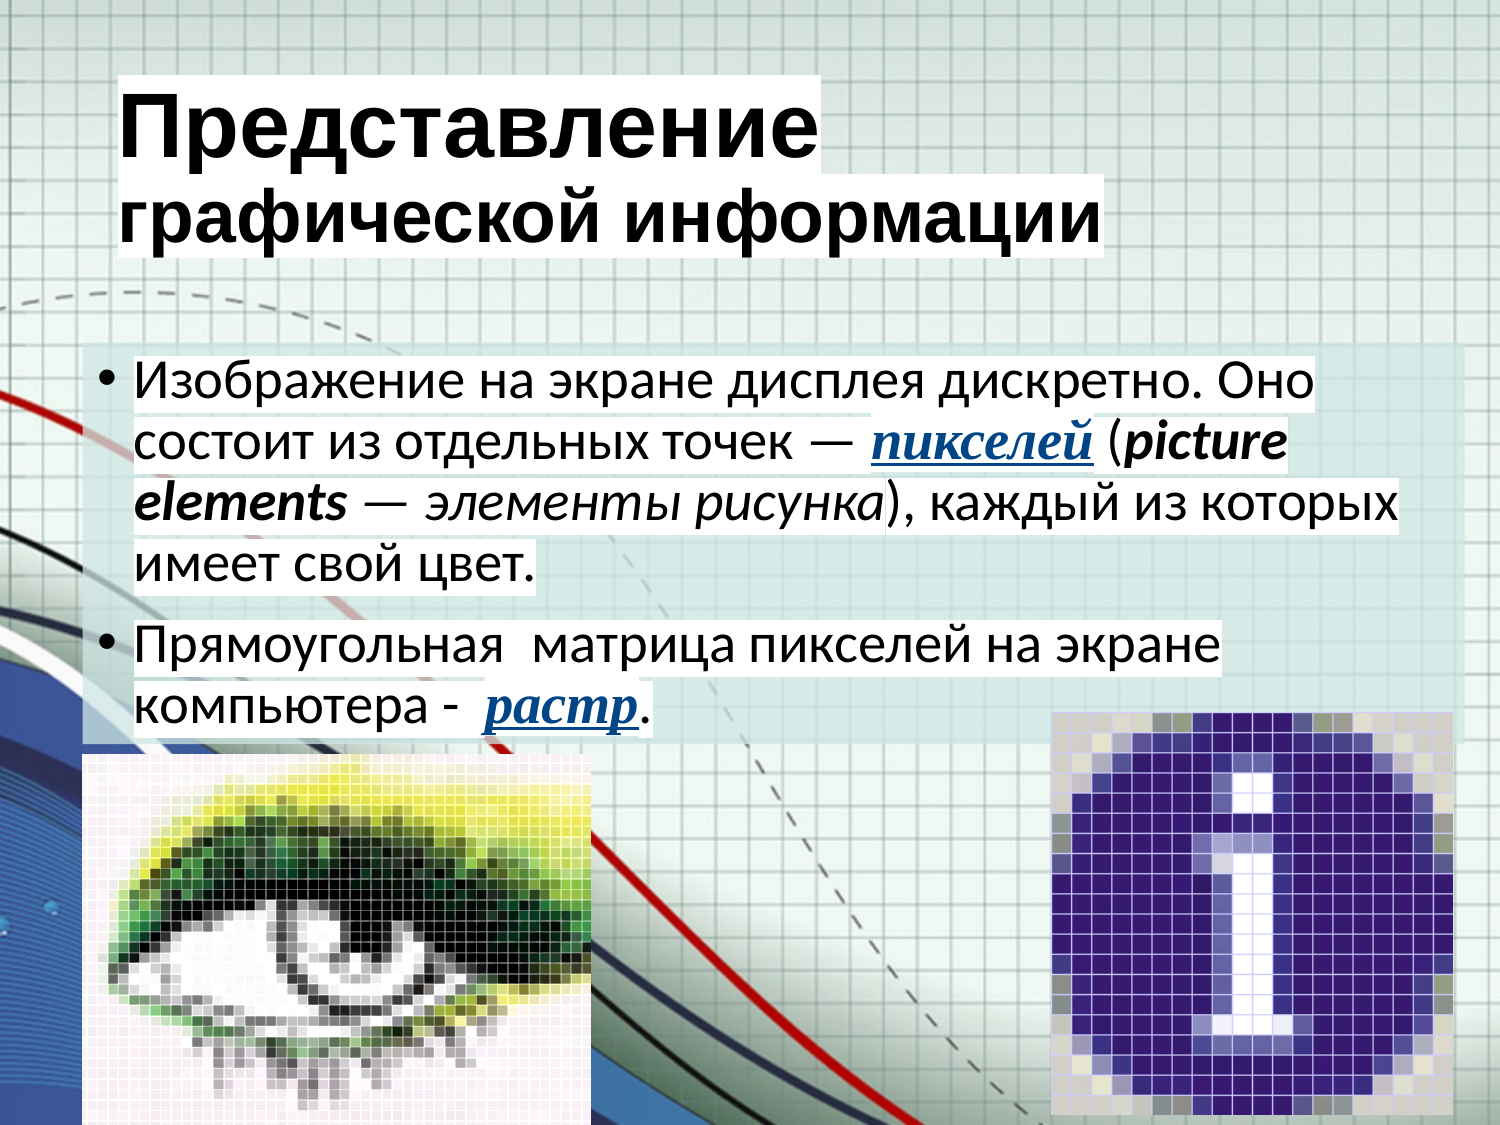

# Представление графической информации
Изображение на экране дисплея дискретно. Оно состоит из отдельных точек — пикселей (picture elements — элементы рисунка), каждый из которых имеет свой цвет.
Прямоугольная матрица пикселей на экране компьютера - растр.